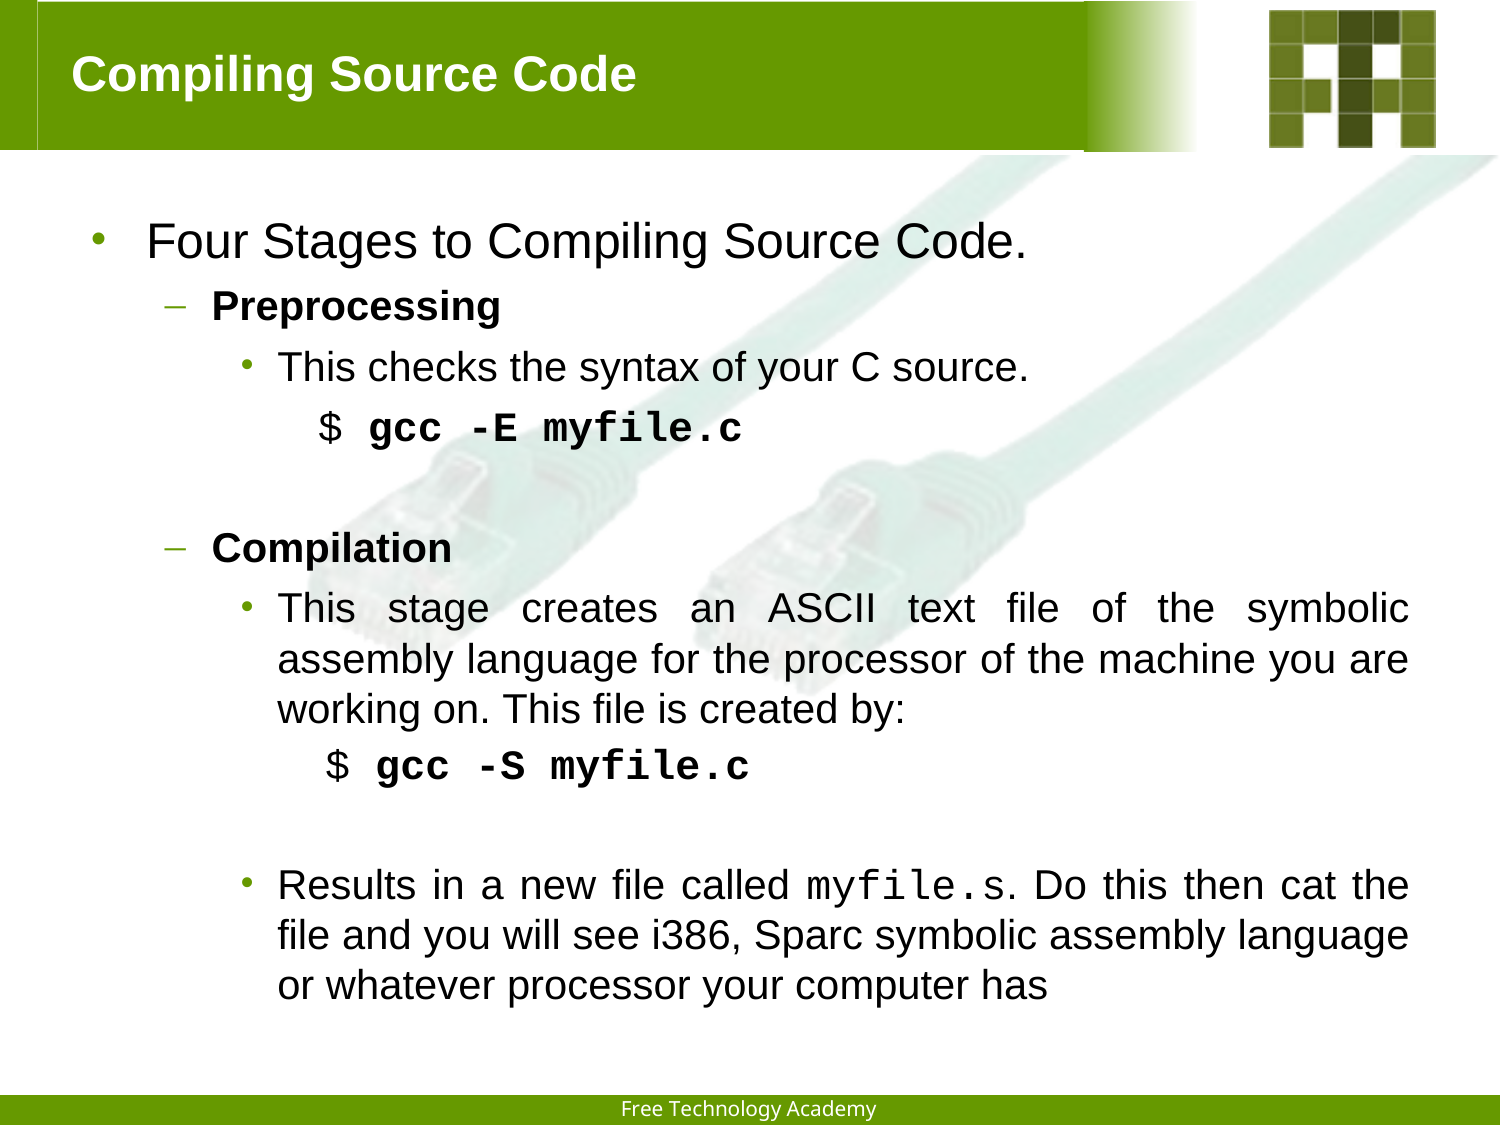

Compiling Source Code
# Four Stages to Compiling Source Code.
Preprocessing
This checks the syntax of your C source.
	 $ gcc -E myfile.c
Compilation
This stage creates an ASCII text file of the symbolic assembly language for the processor of the machine you are working on. This file is created by:
$ gcc -S myfile.c
Results in a new file called myfile.s. Do this then cat the file and you will see i386, Sparc symbolic assembly language or whatever processor your computer has